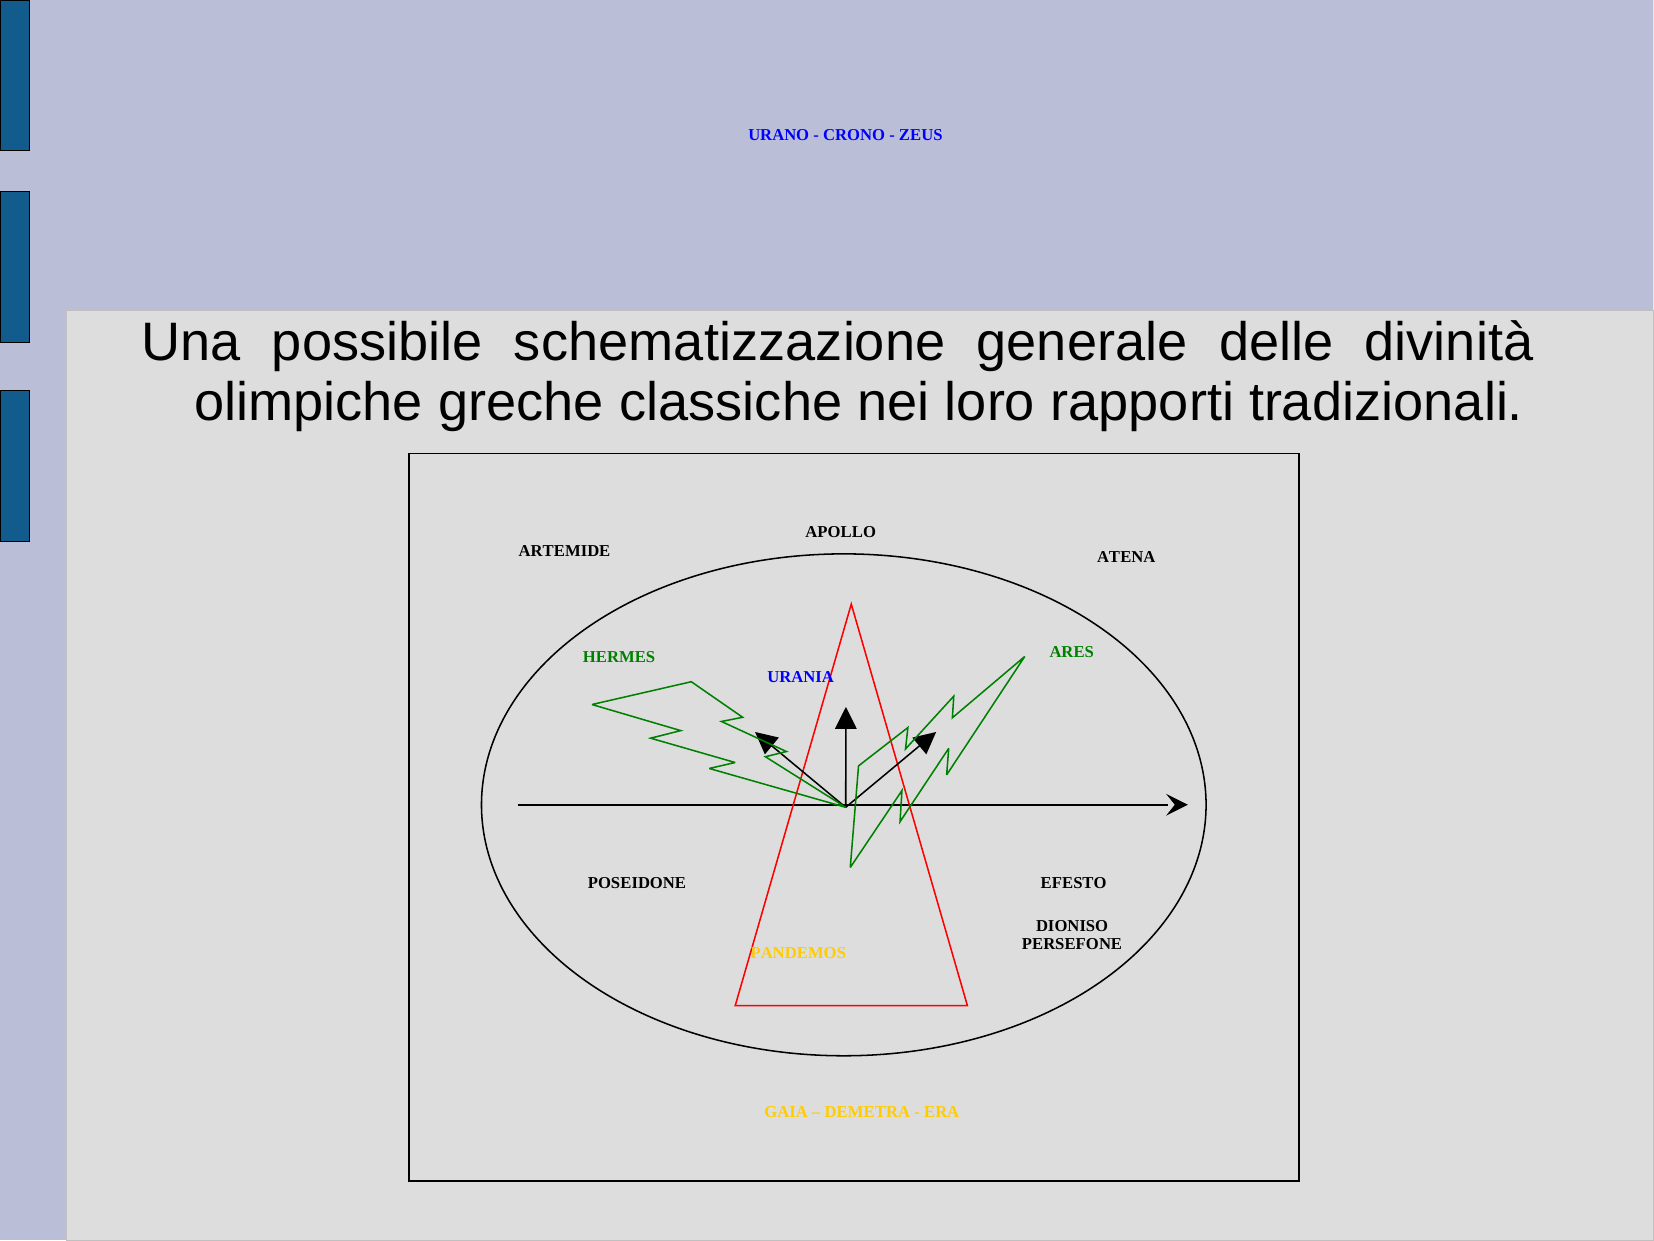

#
Una possibile schematizzazione generale delle divinità olimpiche greche classiche nei loro rapporti tradizionali.
URANO - CRONO - ZEUS
 APOLLO
ARTEMIDE
ATENA
ARES
HERMES
 URANIA
 AFRODITE
POSEIDONE
 EFESTO
DIONISO
PERSEFONE
 PANDEMOS
GAIA – DEMETRA - ERA